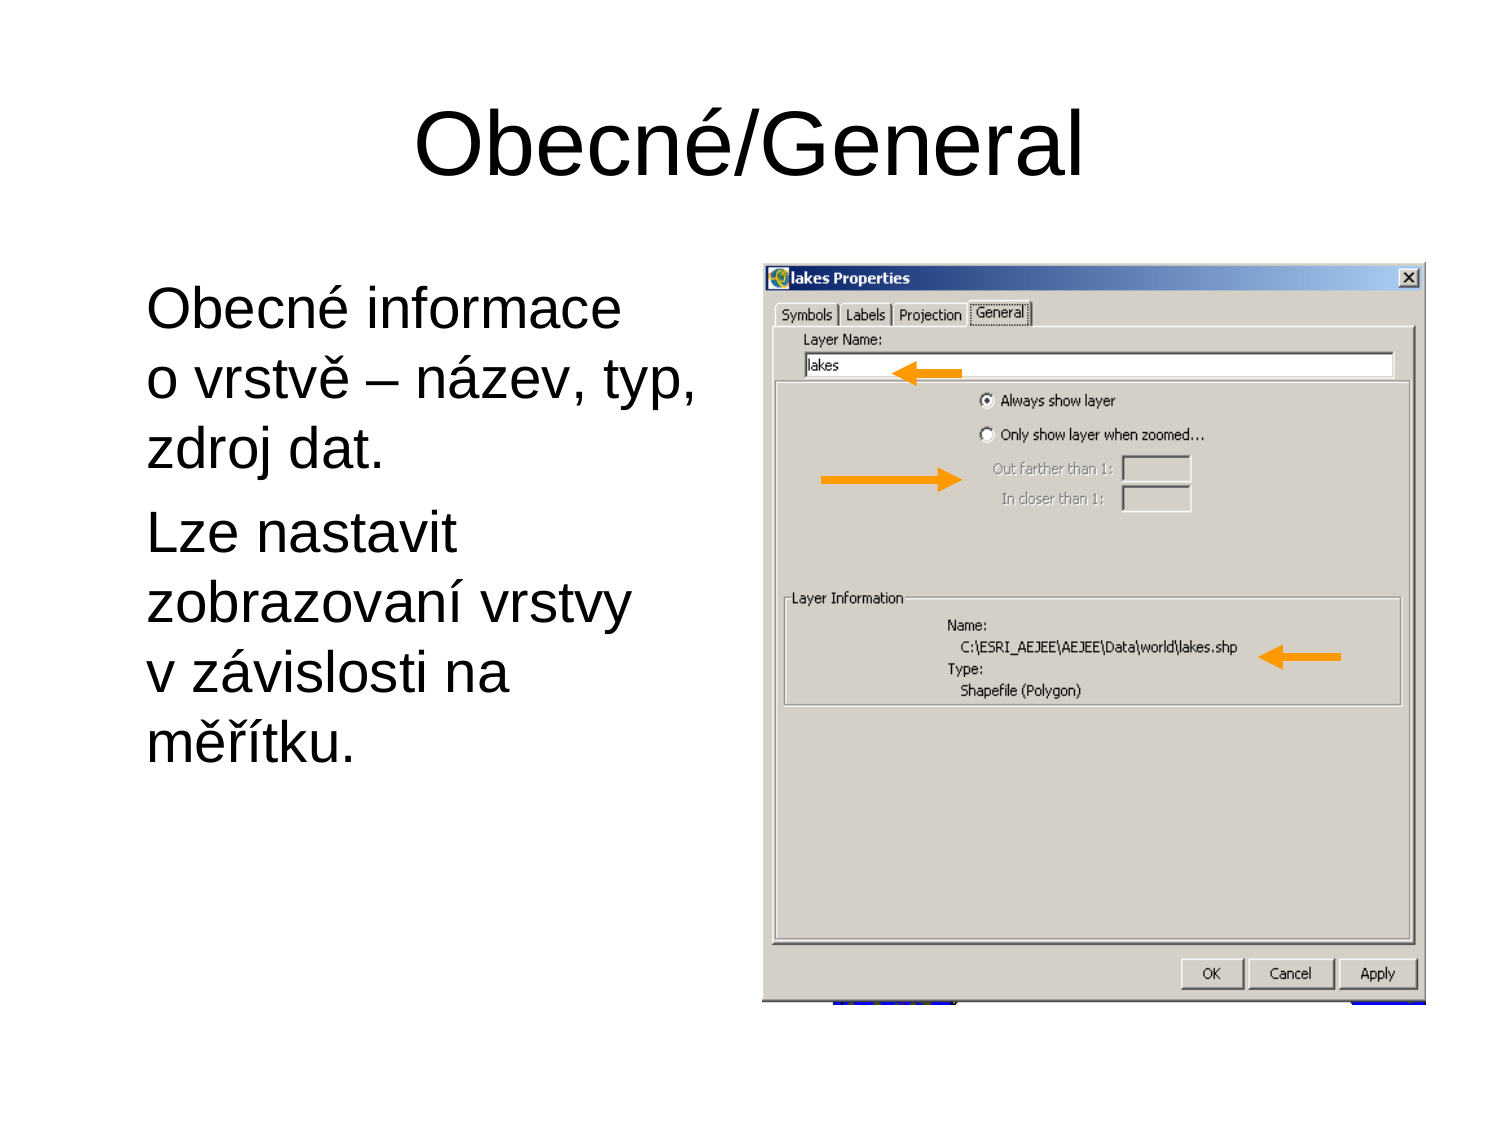

# Obecné/General
	Obecné informace
o vrstvě – název, typ, zdroj dat.
	Lze nastavit zobrazovaní vrstvy
v závislosti na měřítku.